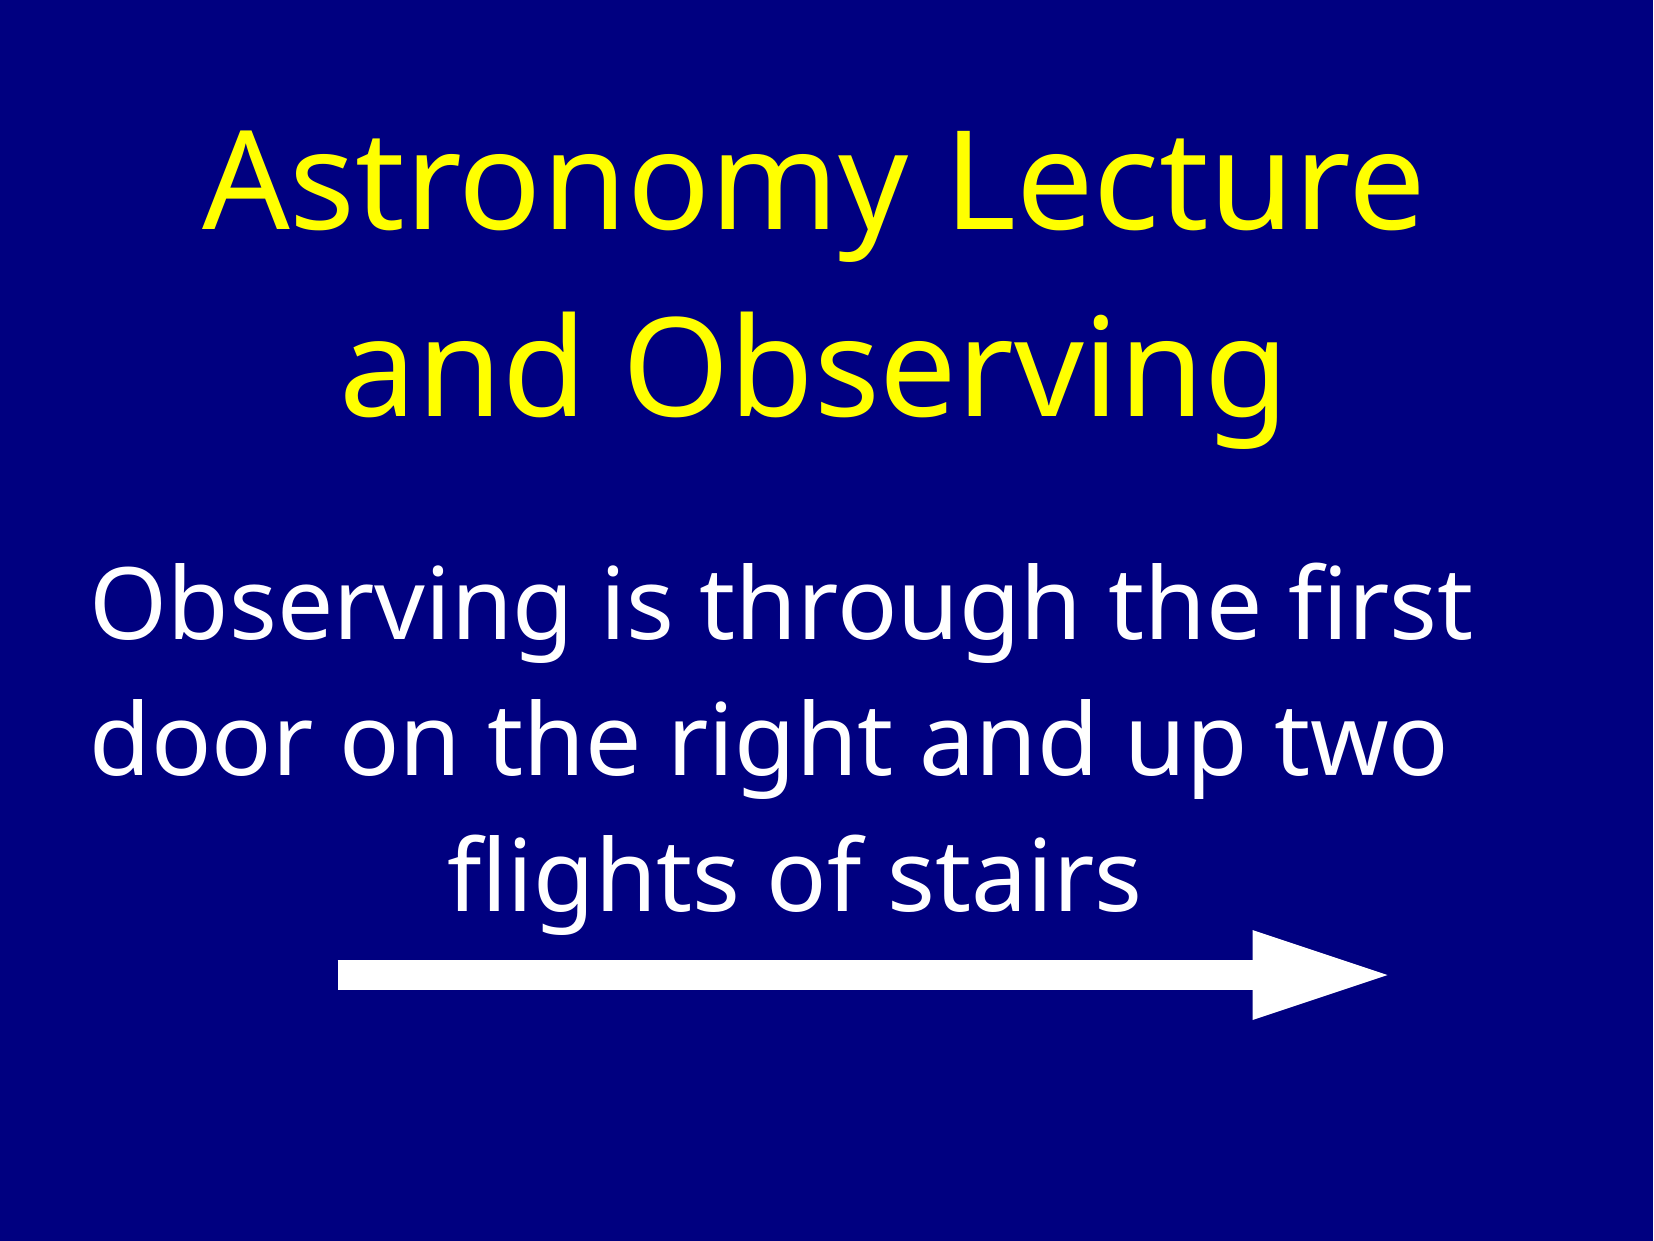

Astronomy Lecture and Observing
Observing is through the first
door on the right and up two
flights of stairs